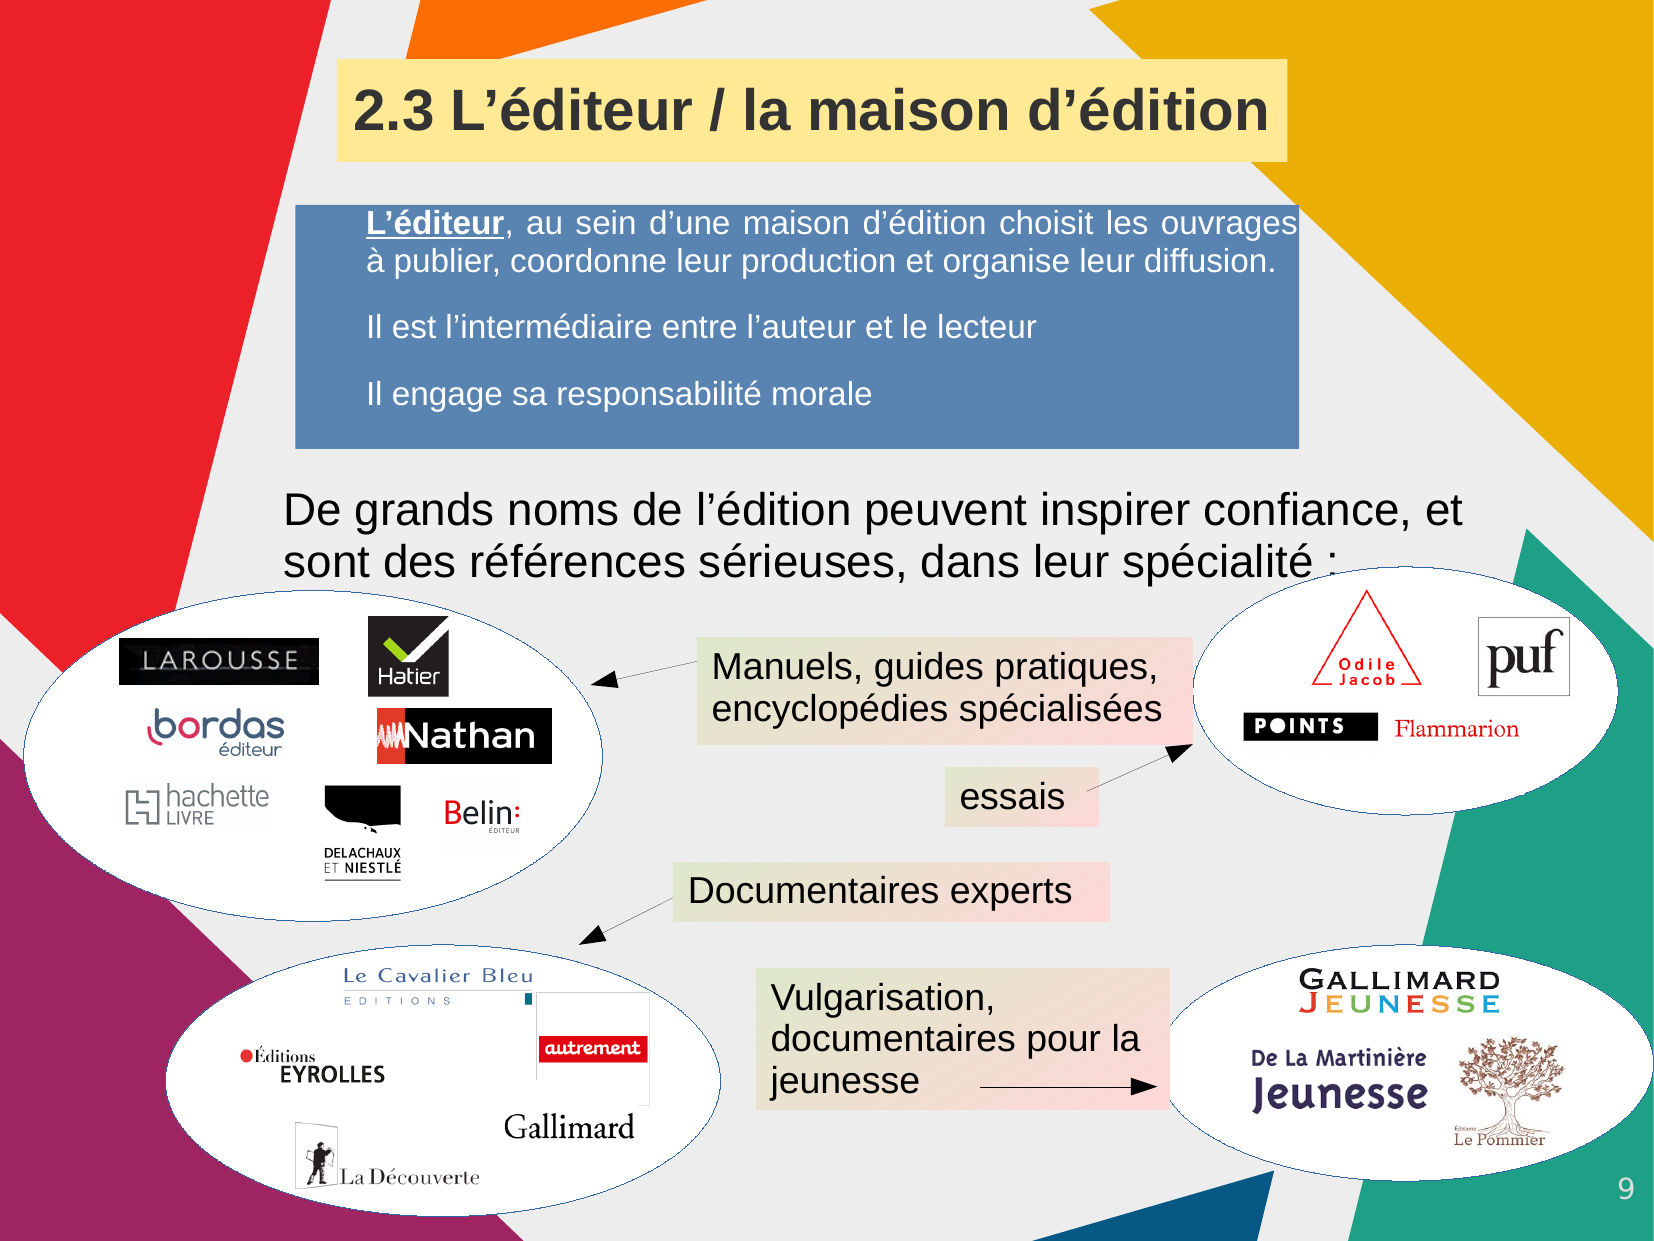

# 2.3 L’éditeur / la maison d’édition
L’éditeur, au sein d’une maison d’édition choisit les ouvrages à publier, coordonne leur production et organise leur diffusion.
Il est l’intermédiaire entre l’auteur et le lecteur
Il engage sa responsabilité morale
De grands noms de l’édition peuvent inspirer confiance, et sont des références sérieuses, dans leur spécialité :
Manuels, guides pratiques, encyclopédies spécialisées
essais
Documentaires experts
Vulgarisation, documentaires pour la jeunesse
9